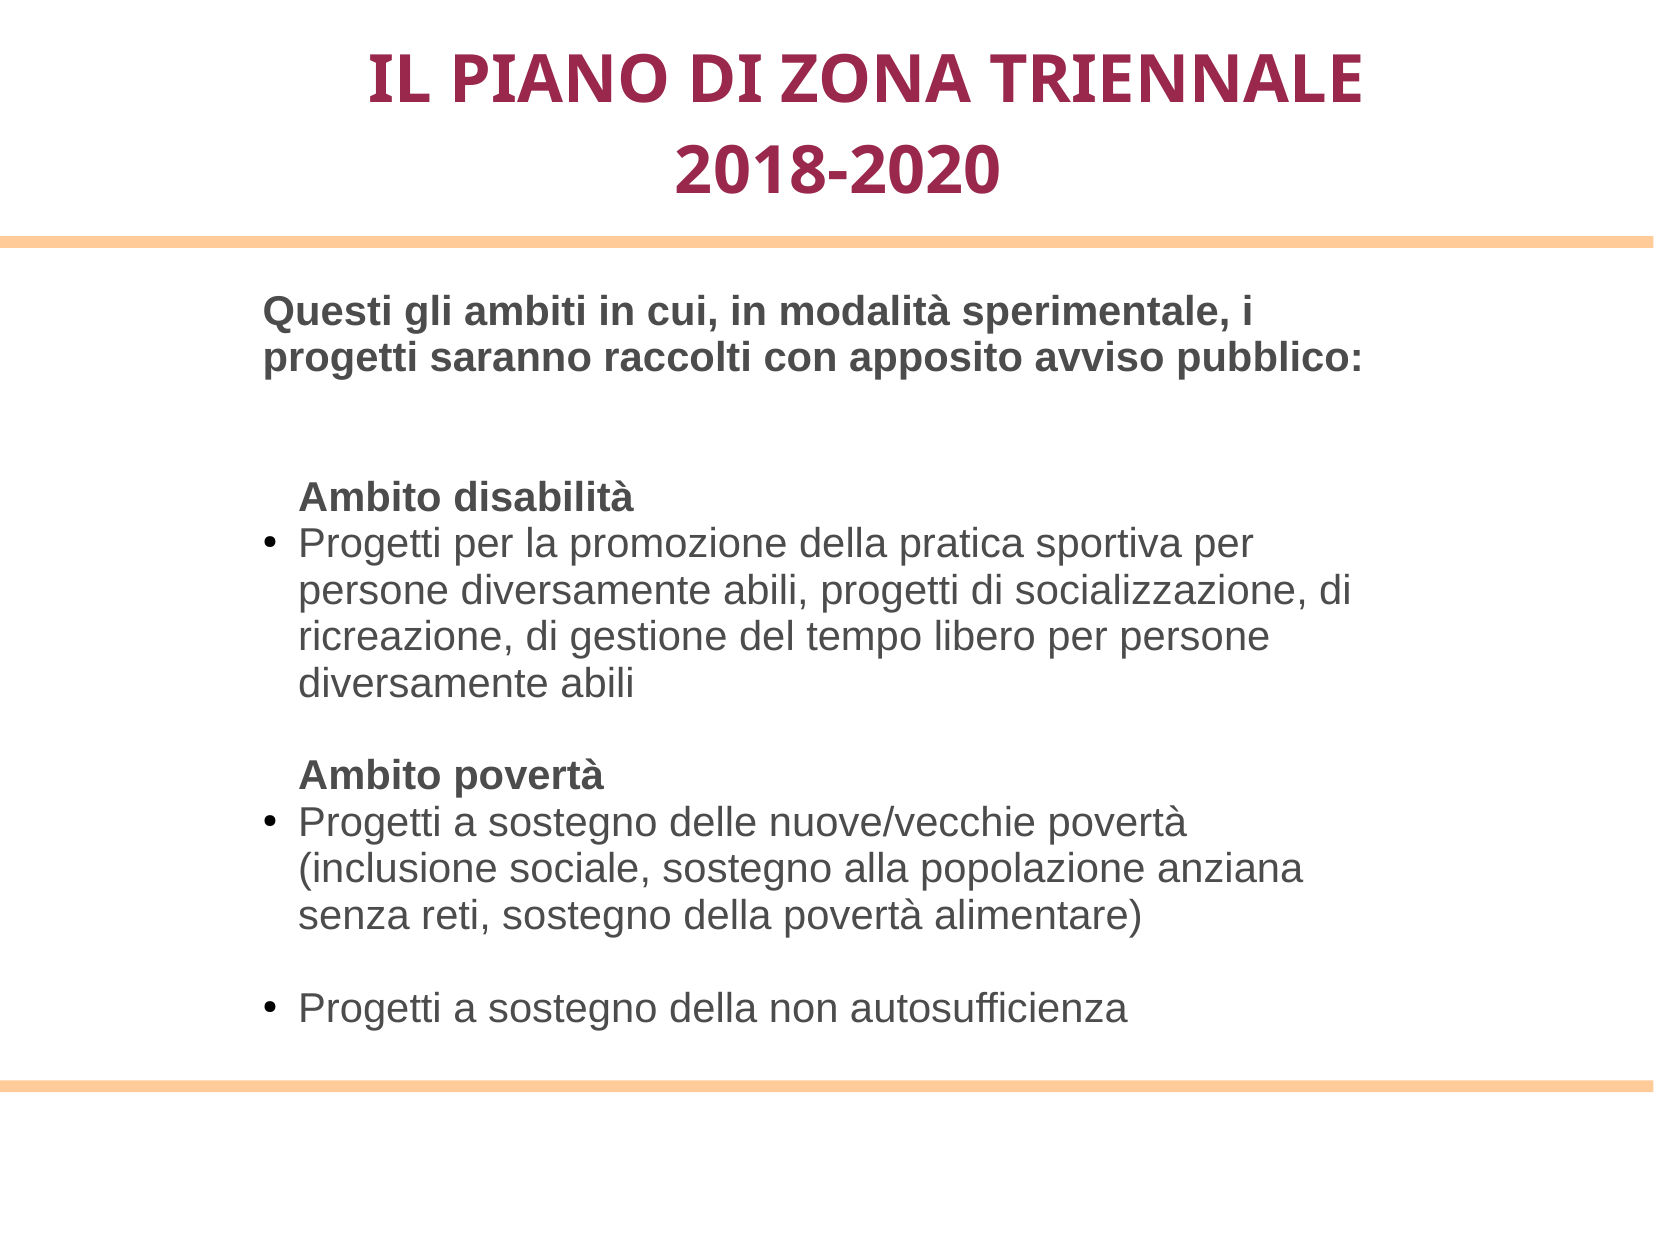

IL PIANO DI ZONA TRIENNALE
2018-2020
Questi gli ambiti in cui, in modalità sperimentale, i progetti saranno raccolti con apposito avviso pubblico:
Ambito disabilità
Progetti per la promozione della pratica sportiva per persone diversamente abili, progetti di socializzazione, di ricreazione, di gestione del tempo libero per persone diversamente abili
Ambito povertà
Progetti a sostegno delle nuove/vecchie povertà (inclusione sociale, sostegno alla popolazione anziana senza reti, sostegno della povertà alimentare)
Progetti a sostegno della non autosufficienza
#